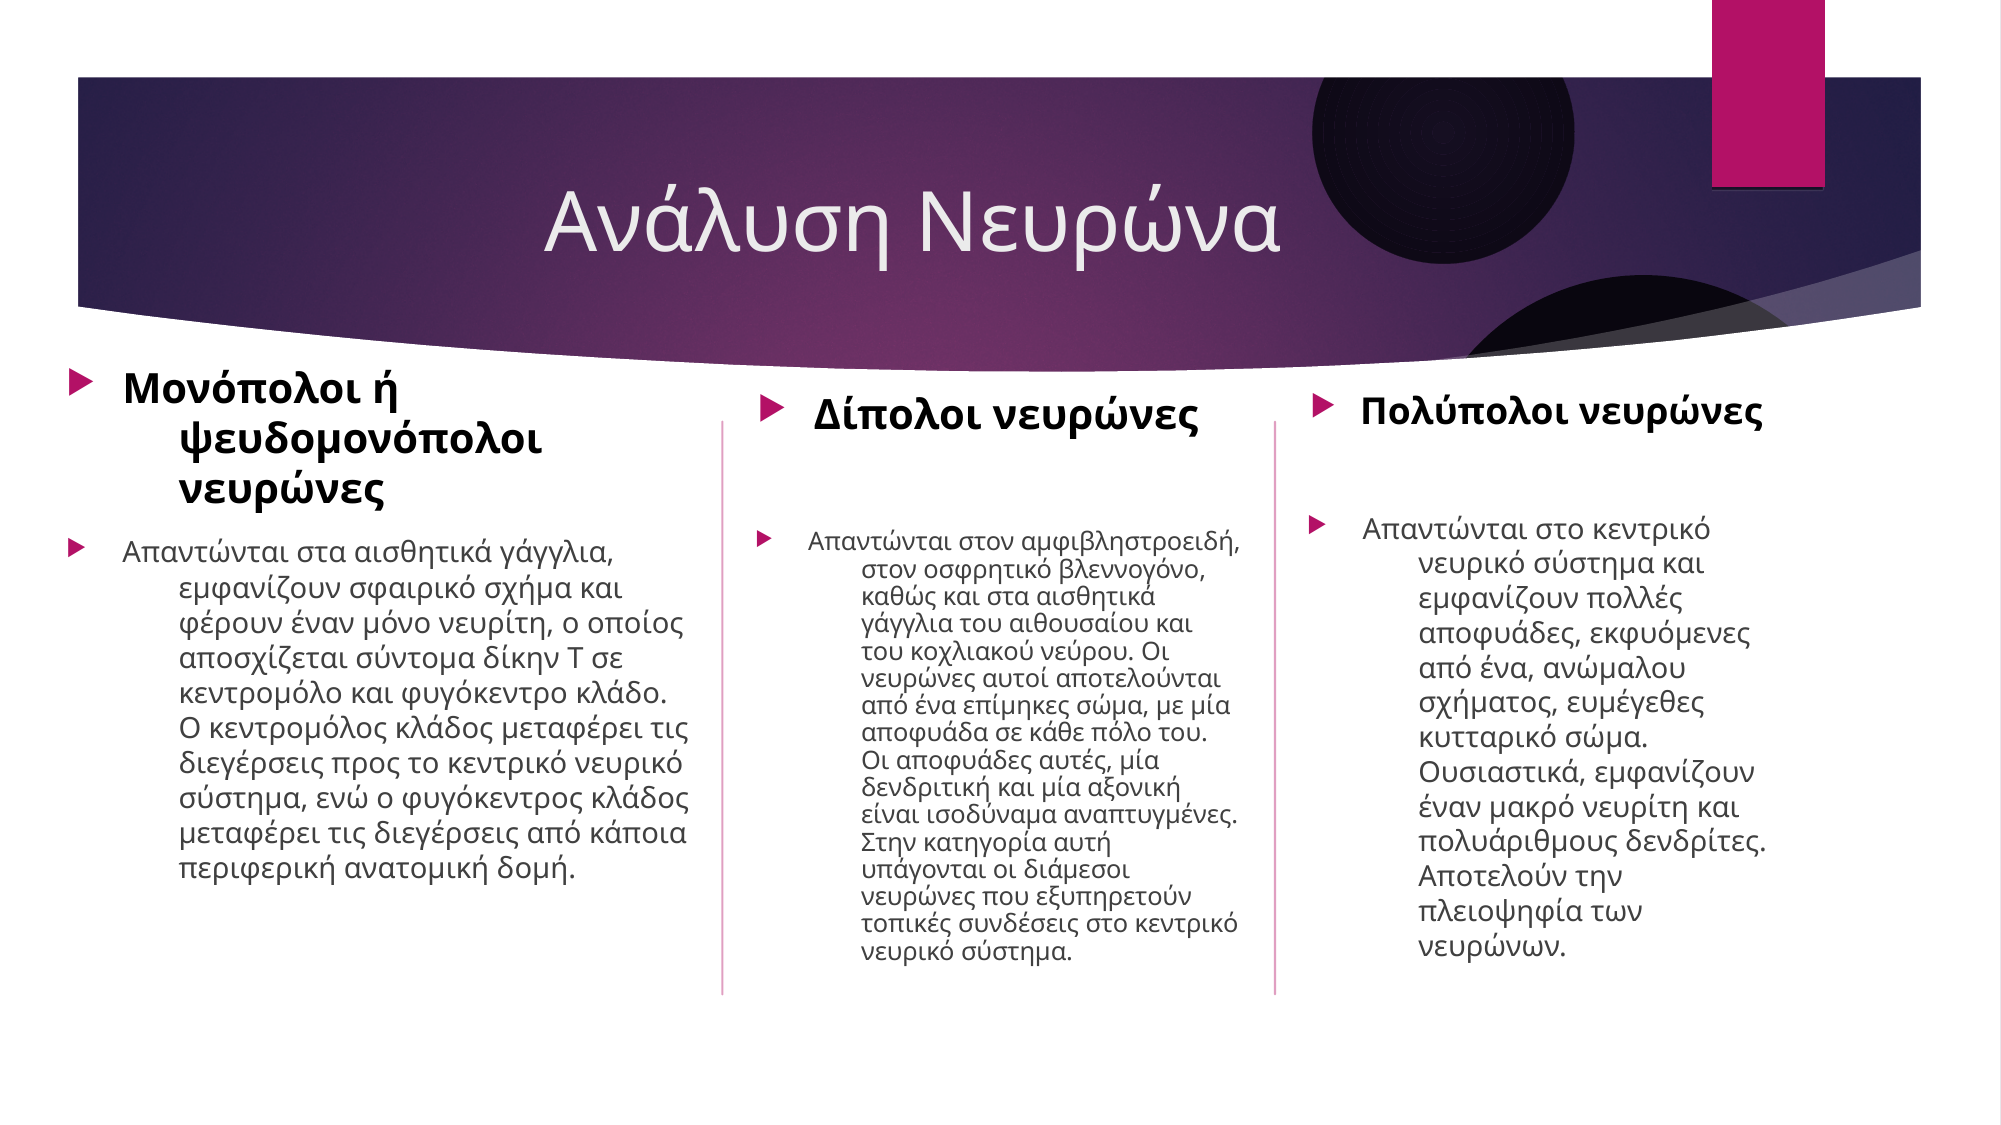

# Ανάλυση Νευρώνα
Mονόπολοι ή ψευδομονόπολοι νευρώνες
Δίπολοι νευρώνες
Πολύπολοι νευρώνες
Aπαντώνται στο κεντρικό νευρικό σύστημα και εμφανίζουν πολλές αποφυάδες, εκφυόμενες από ένα, ανώμαλου σχήματος, ευμέγεθες κυτταρικό σώμα. Oυσιαστικά, εμφανίζουν έναν μακρό νευρίτη και πολυάριθμους δενδρίτες. Αποτελούν την πλειοψηφία των νευρώνων.
Aπαντώνται στον αμφιβληστροειδή, στον οσφρητικό βλεννογόνο, καθώς και στα αισθητικά γάγγλια του αιθουσαίου και του κοχλιακού νεύρου. Oι νευρώνες αυτοί αποτελούνται από ένα επίμηκες σώμα, με μία αποφυάδα σε κάθε πόλο του. Οι αποφυάδες αυτές, μία δενδριτική και μία αξονική είναι ισοδύναμα αναπτυγμένες. Στην κατηγορία αυτή υπάγονται οι διάμεσοι νευρώνες που εξυπηρετούν τοπικές συνδέσεις στο κεντρικό νευρικό σύστημα.
Aπαντώνται στα αισθητικά γάγγλια, εμφανίζουν σφαιρικό σχήμα και φέρουν έναν μόνο νευρίτη, ο οποίος αποσχίζεται σύντομα δίκην T σε κεντρομόλο και φυγόκεντρο κλάδο. O κεντρομόλος κλάδος μεταφέρει τις διεγέρσεις προς το κεντρικό νευρικό σύστημα, ενώ ο φυγόκεντρος κλάδος μεταφέρει τις διεγέρσεις από κάποια περιφερική ανατομική δομή.